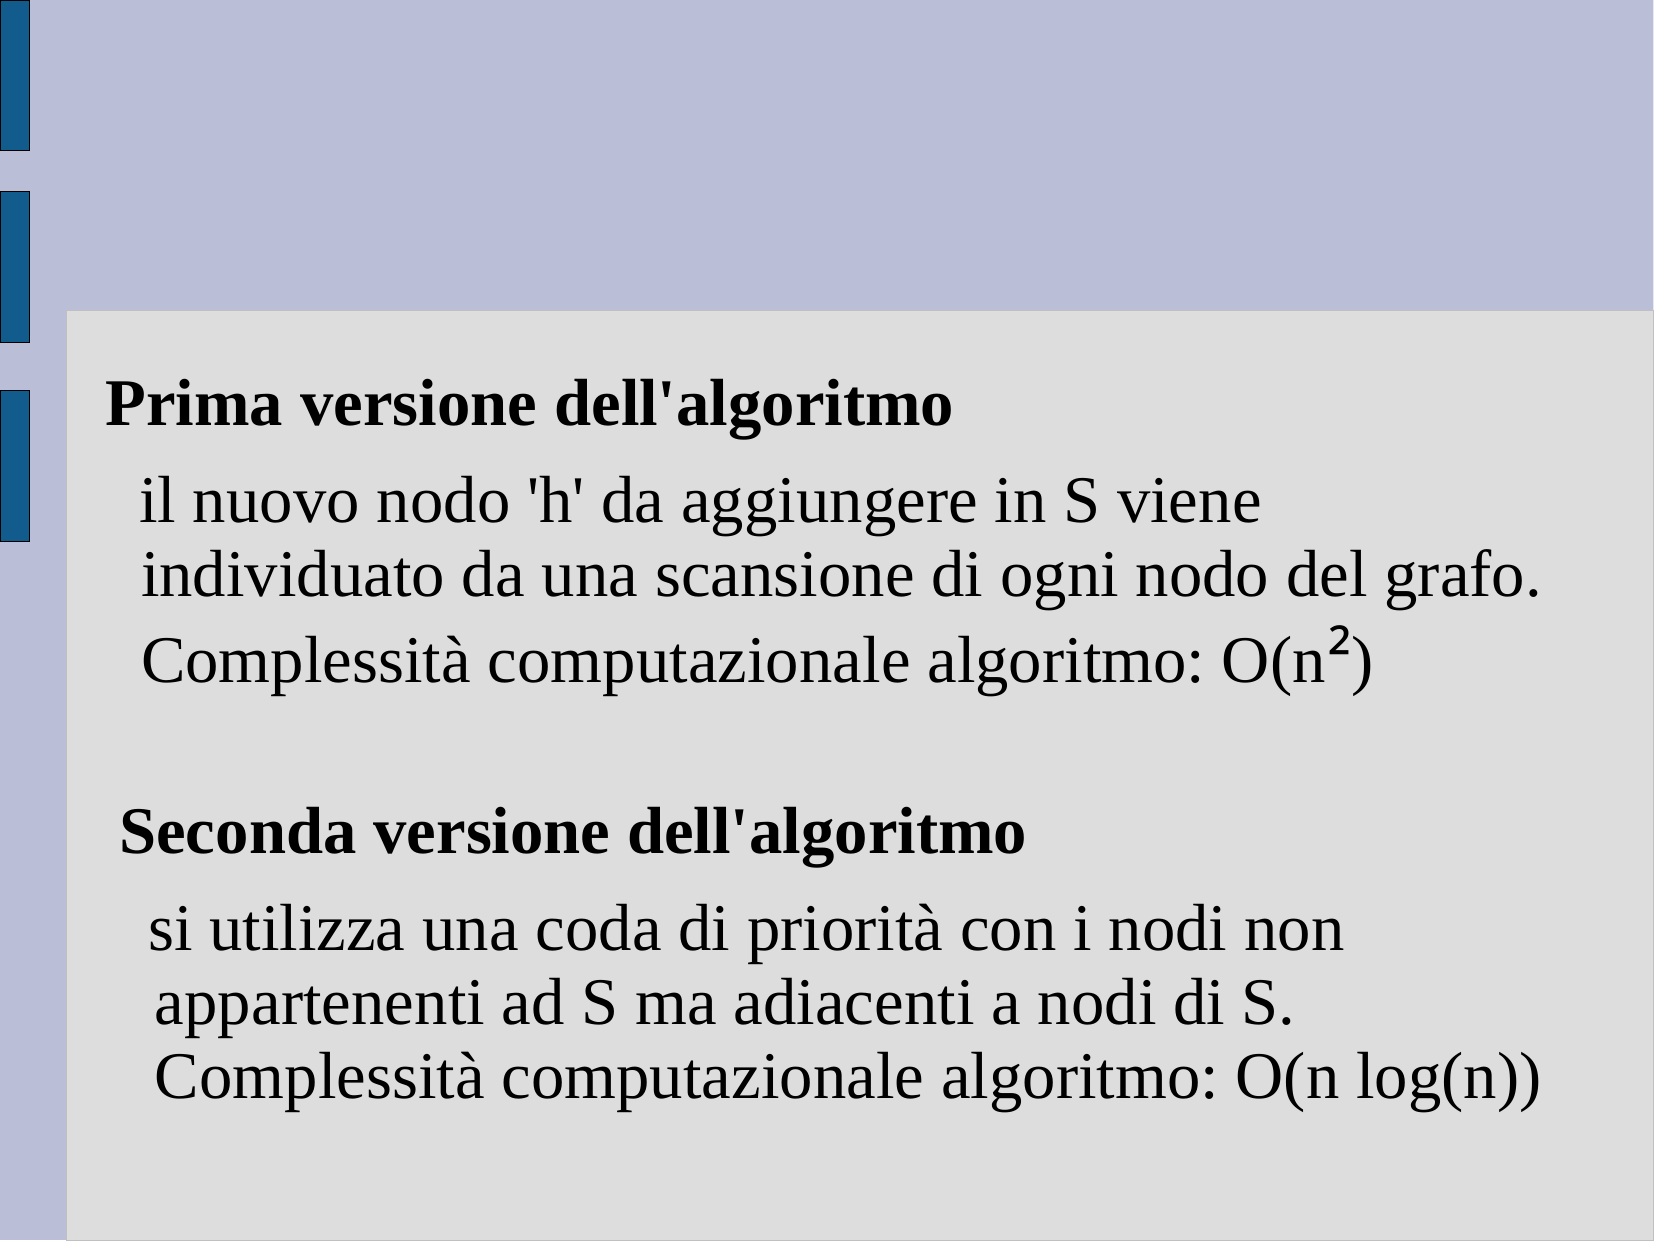

#
Prima versione dell'algoritmo
 il nuovo nodo 'h' da aggiungere in S viene individuato da una scansione di ogni nodo del grafo. Complessità computazionale algoritmo: O(n²)
Seconda versione dell'algoritmo
 si utilizza una coda di priorità con i nodi non appartenenti ad S ma adiacenti a nodi di S. Complessità computazionale algoritmo: O(n log(n))